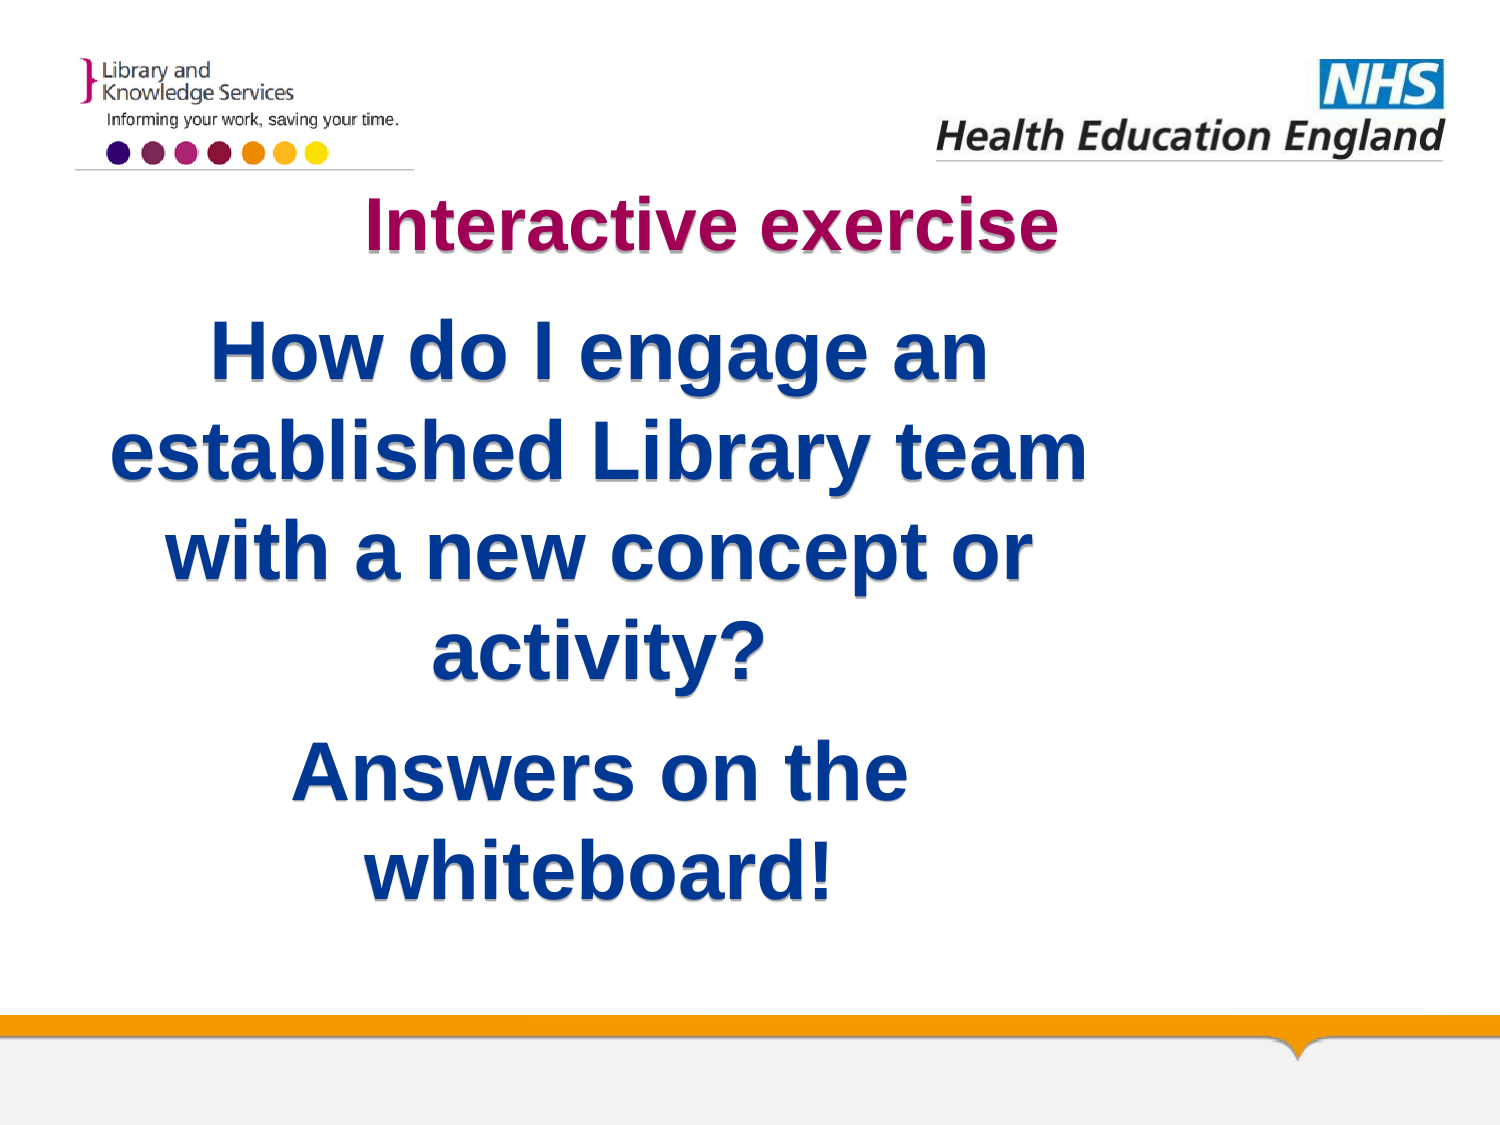

# Interactive exercise
How do I engage an established Library team with a new concept or activity?
Answers on the whiteboard!